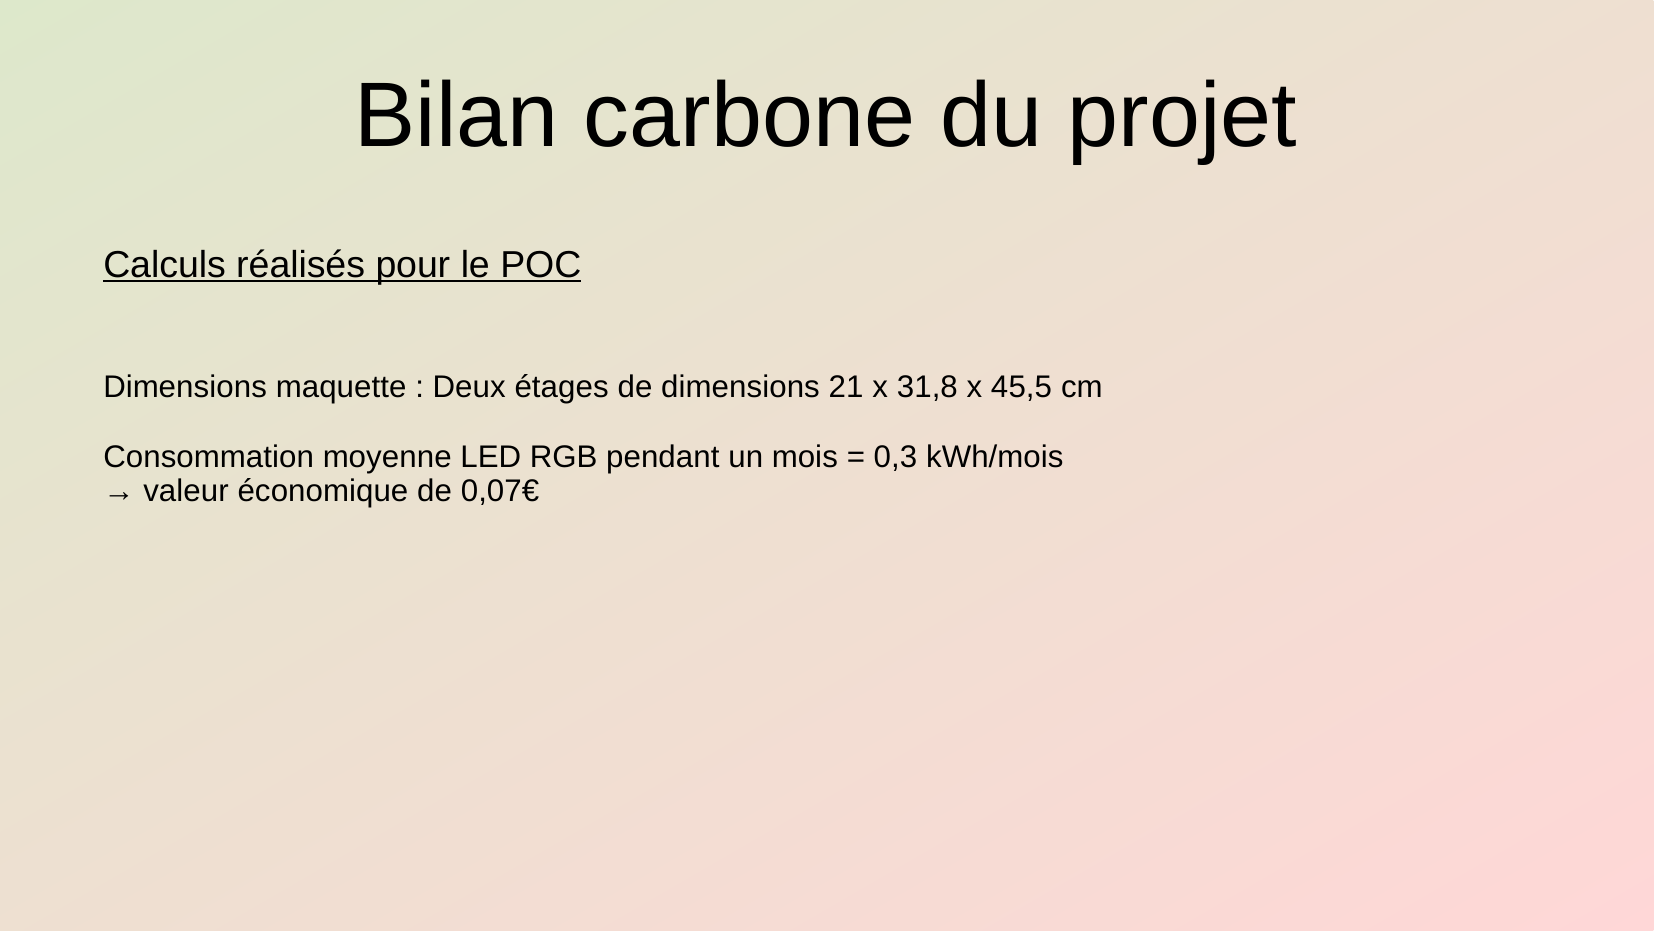

# Bilan carbone du projet
Calculs réalisés pour le POC
Dimensions maquette : Deux étages de dimensions 21 x 31,8 x 45,5 cm
Consommation moyenne LED RGB pendant un mois = 0,3 kWh/mois
→ valeur économique de 0,07€